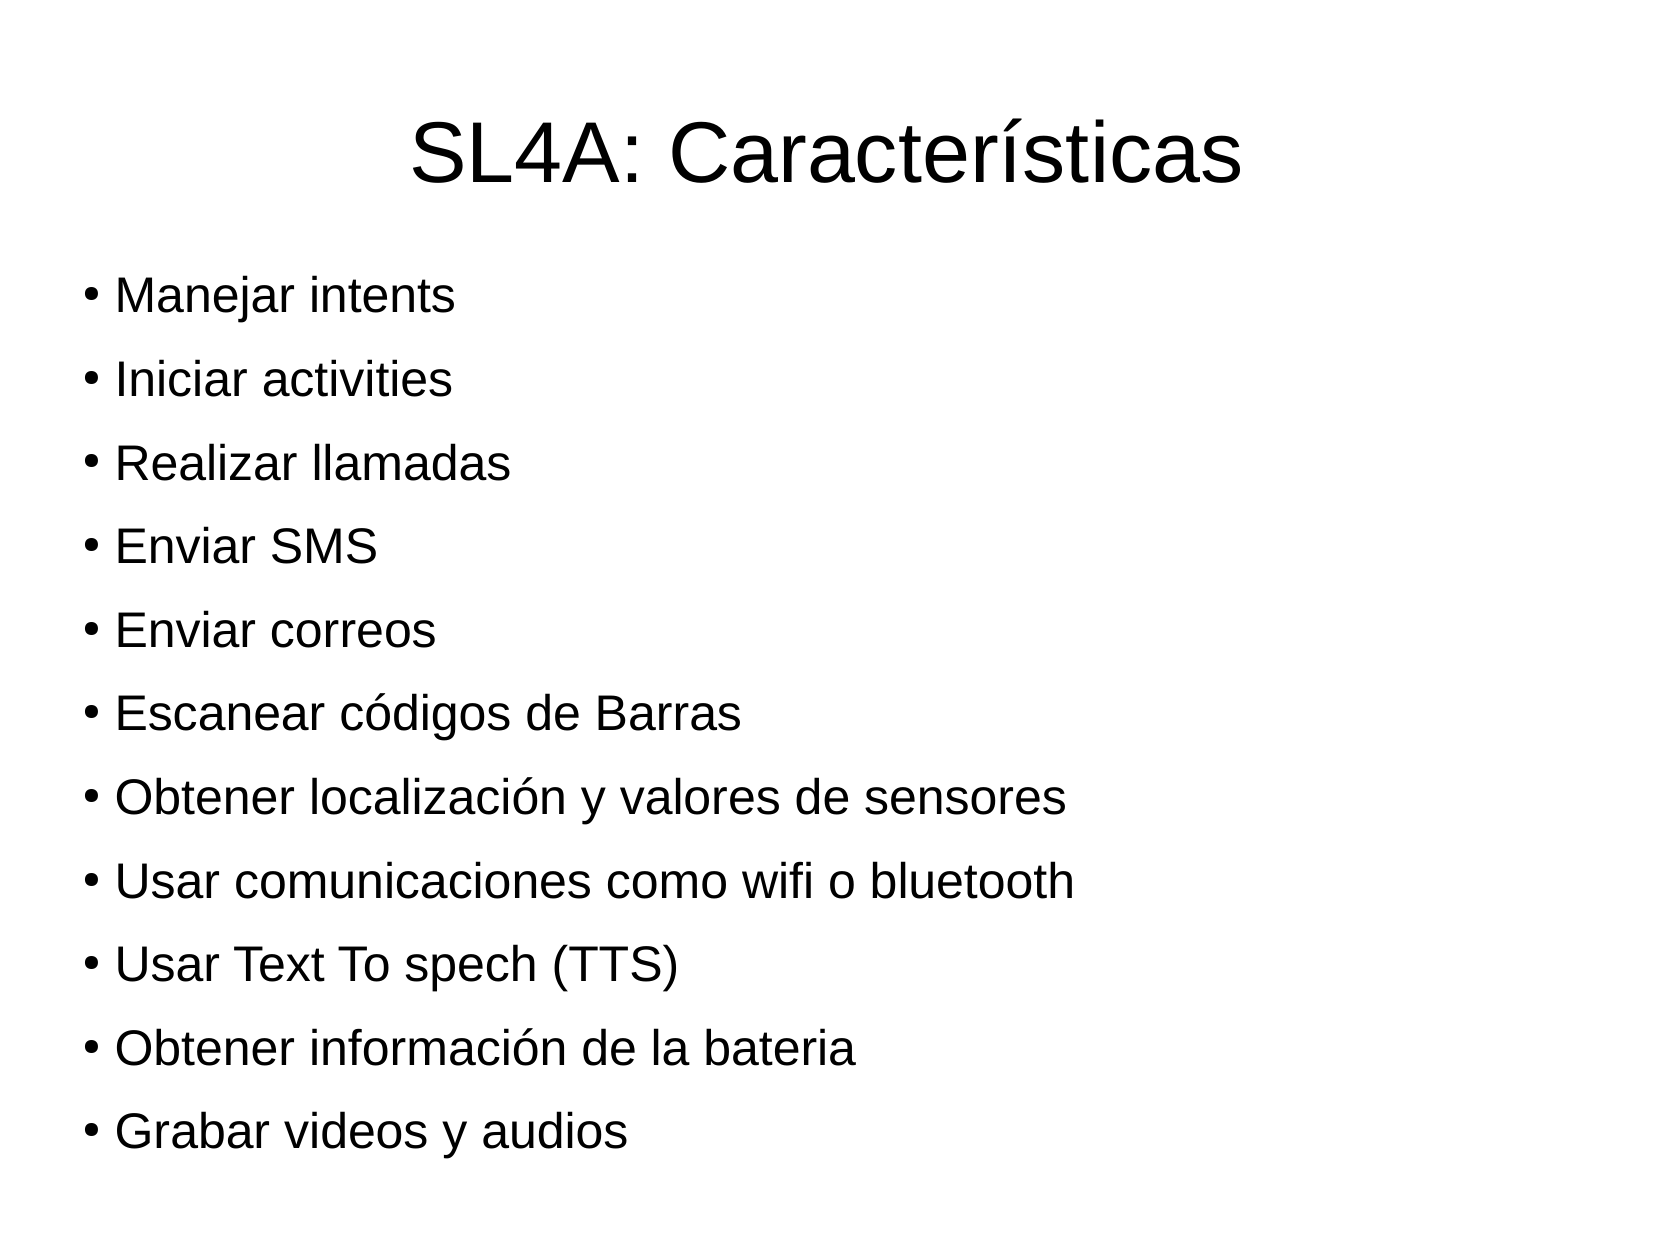

# SL4A: Características
 Manejar intents
 Iniciar activities
 Realizar llamadas
 Enviar SMS
 Enviar correos
 Escanear códigos de Barras
 Obtener localización y valores de sensores
 Usar comunicaciones como wifi o bluetooth
 Usar Text To spech (TTS)
 Obtener información de la bateria
 Grabar videos y audios